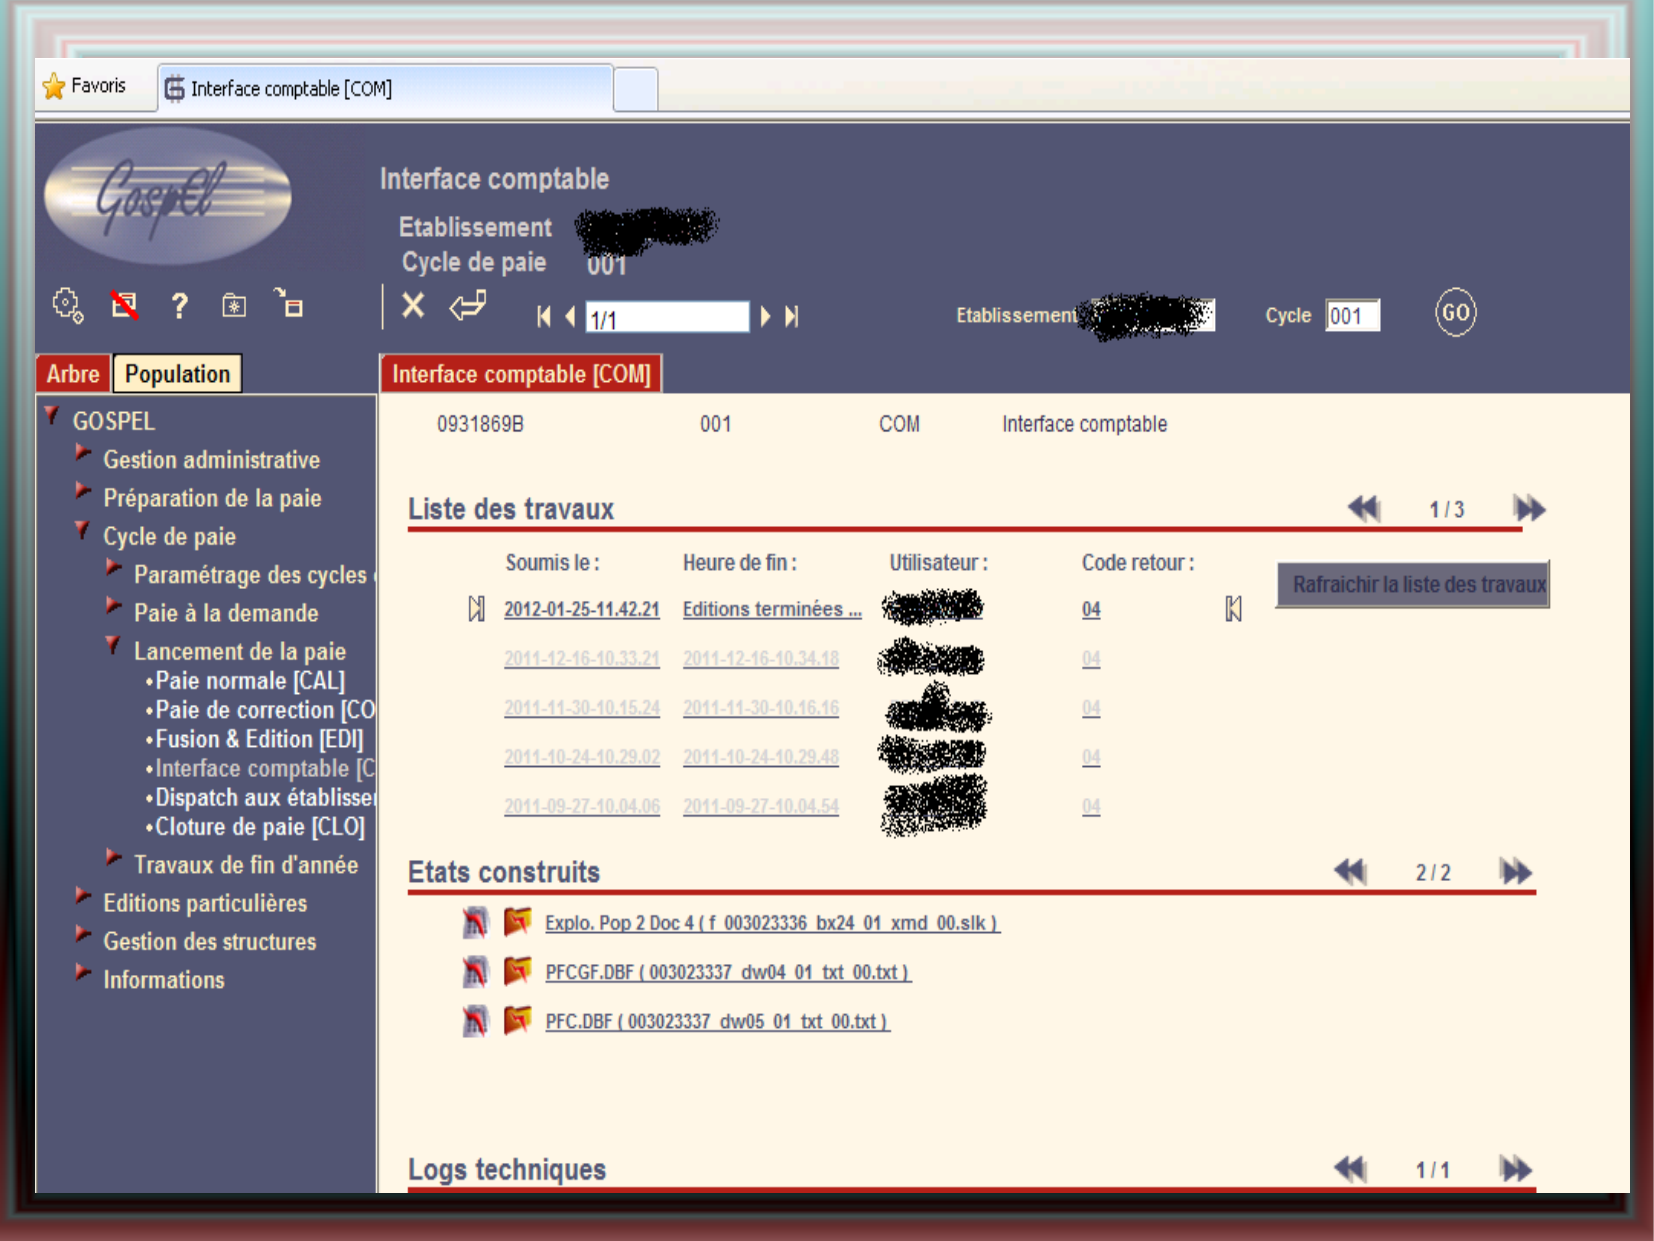

# Demander la création des fichiers
Suivant les habitudes de travail dans Gospel